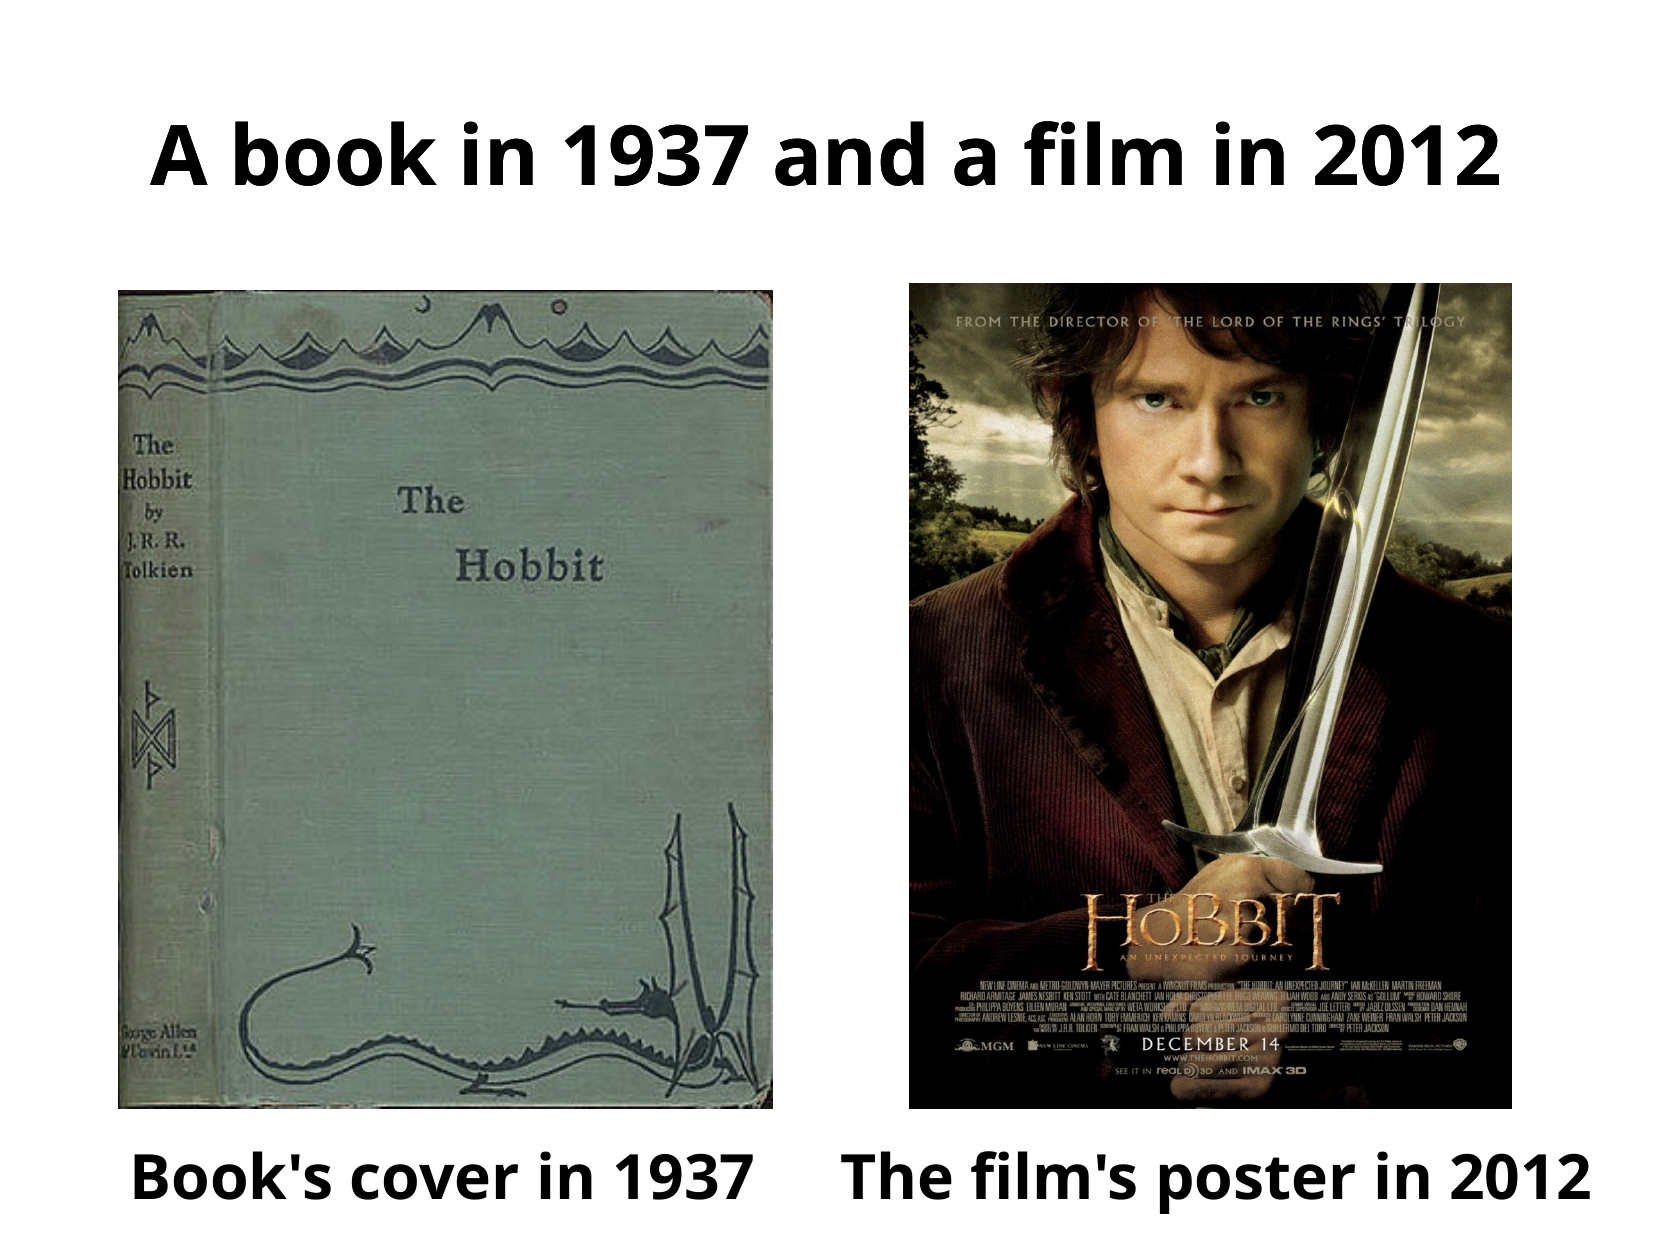

# A book in 1937 and a film in 2012
A book in 1937 and a film in 2012
Book's cover in 1937
The film's poster in 2012